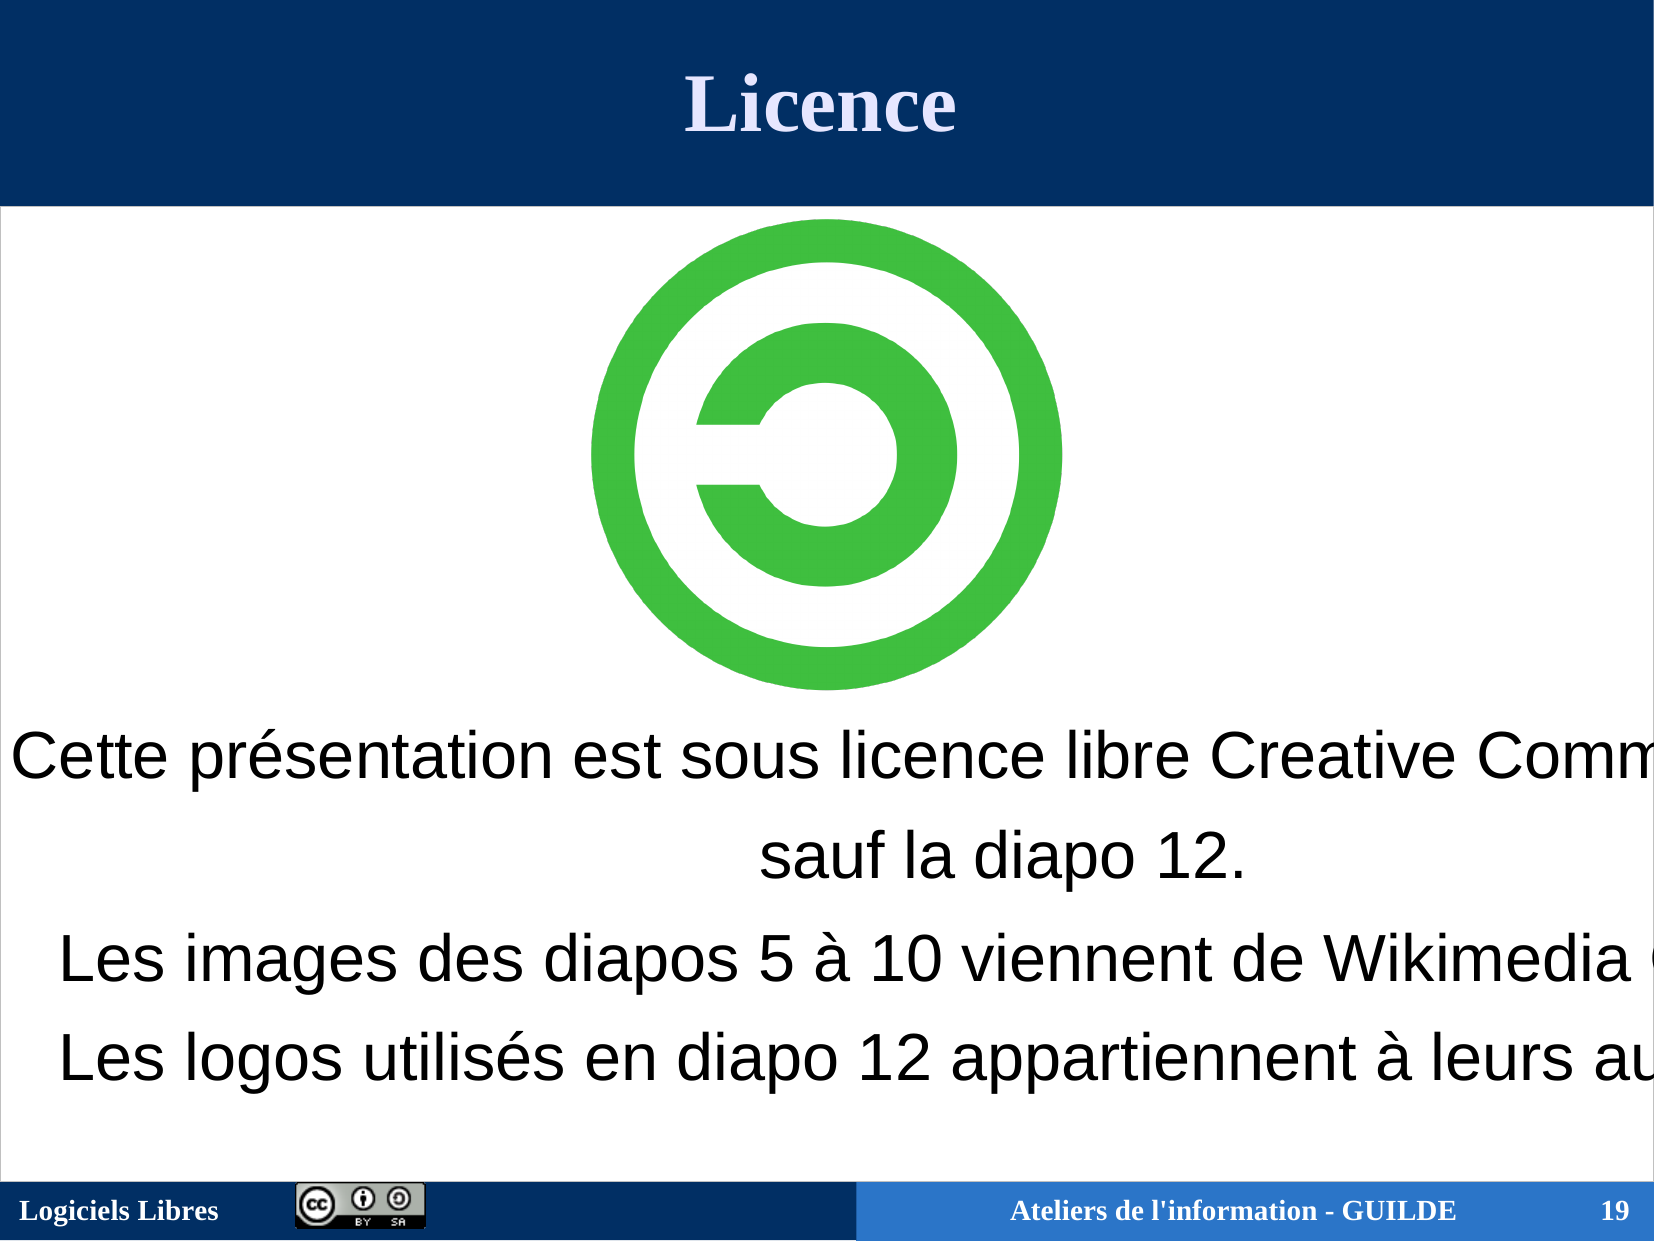

# Licence
Cette présentation est sous licence libre Creative Commons BY SA
sauf la diapo 12.
Les images des diapos 5 à 10 viennent de Wikimedia Commons.
Les logos utilisés en diapo 12 appartiennent à leurs auteurs.
19